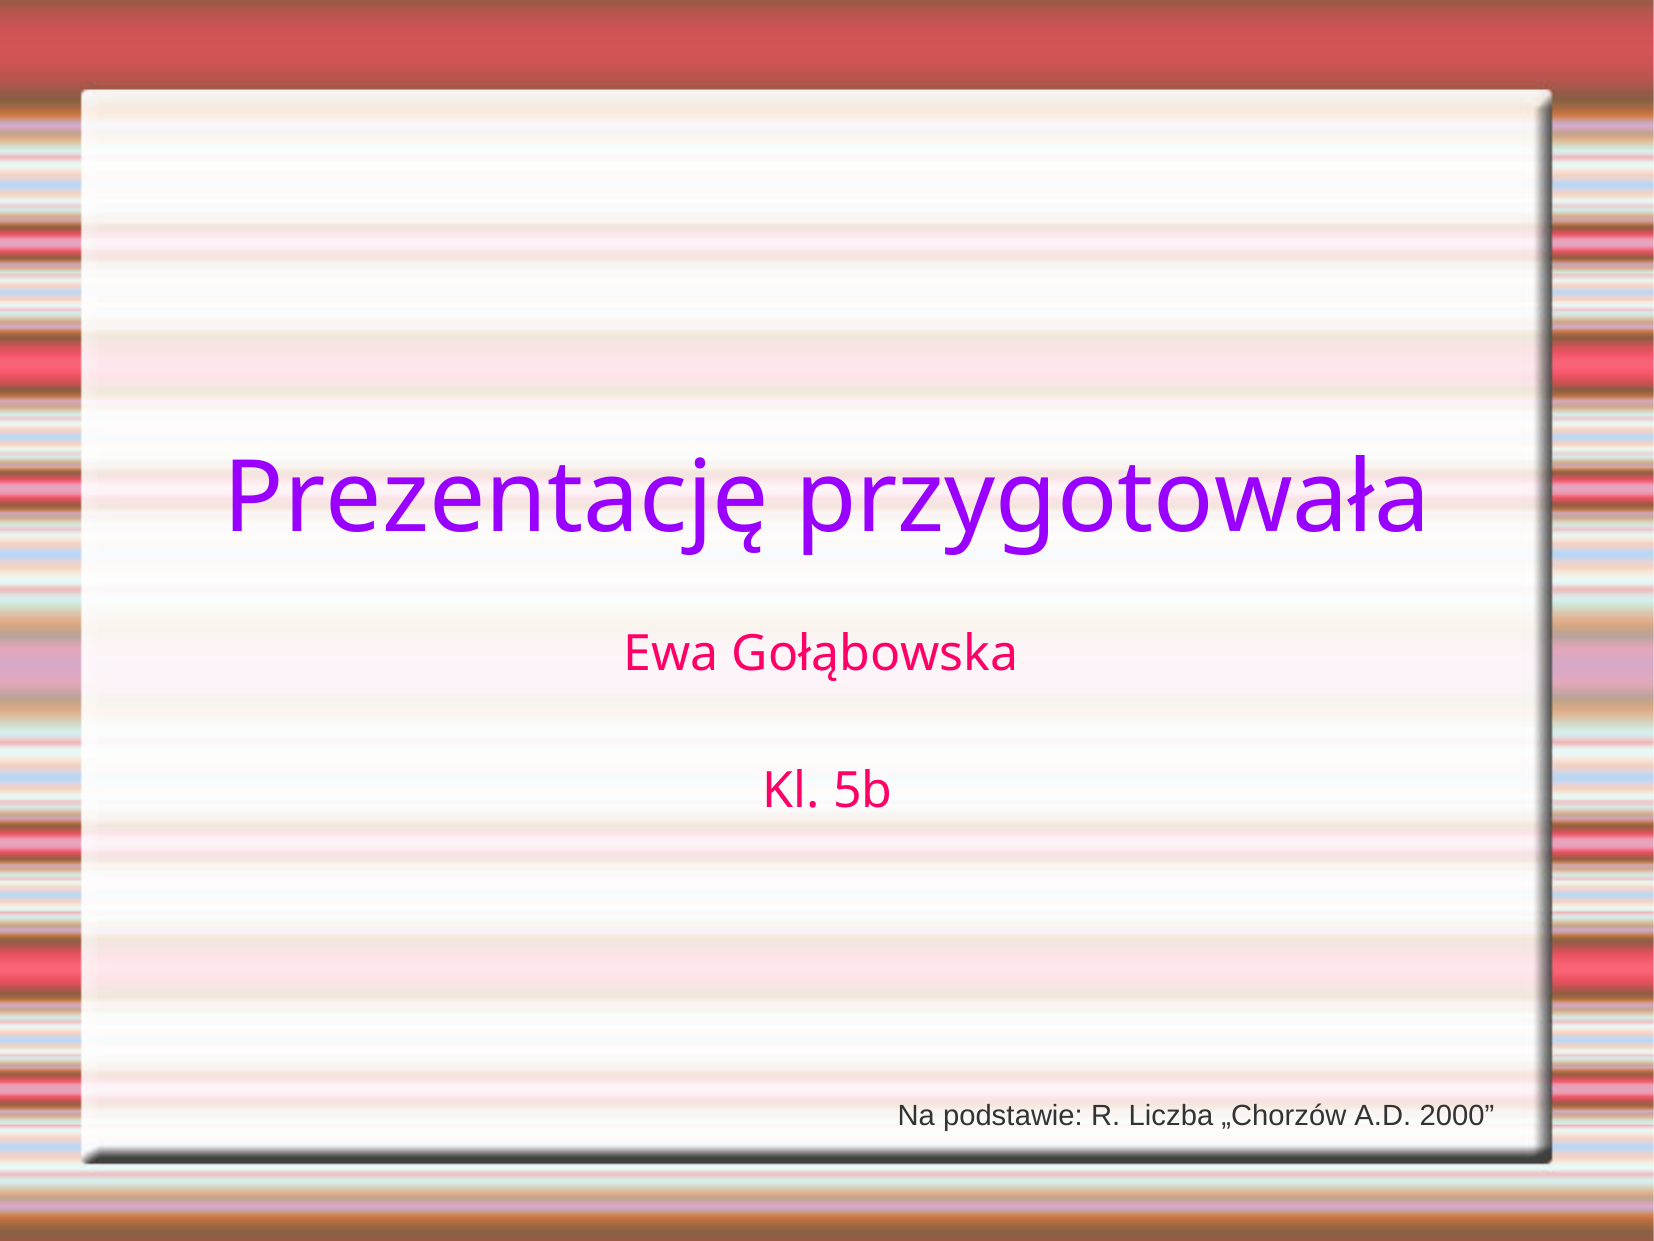

# Prezentację przygotowała
Ewa Gołąbowska
Kl. 5b
Na podstawie: R. Liczba „Chorzów A.D. 2000”